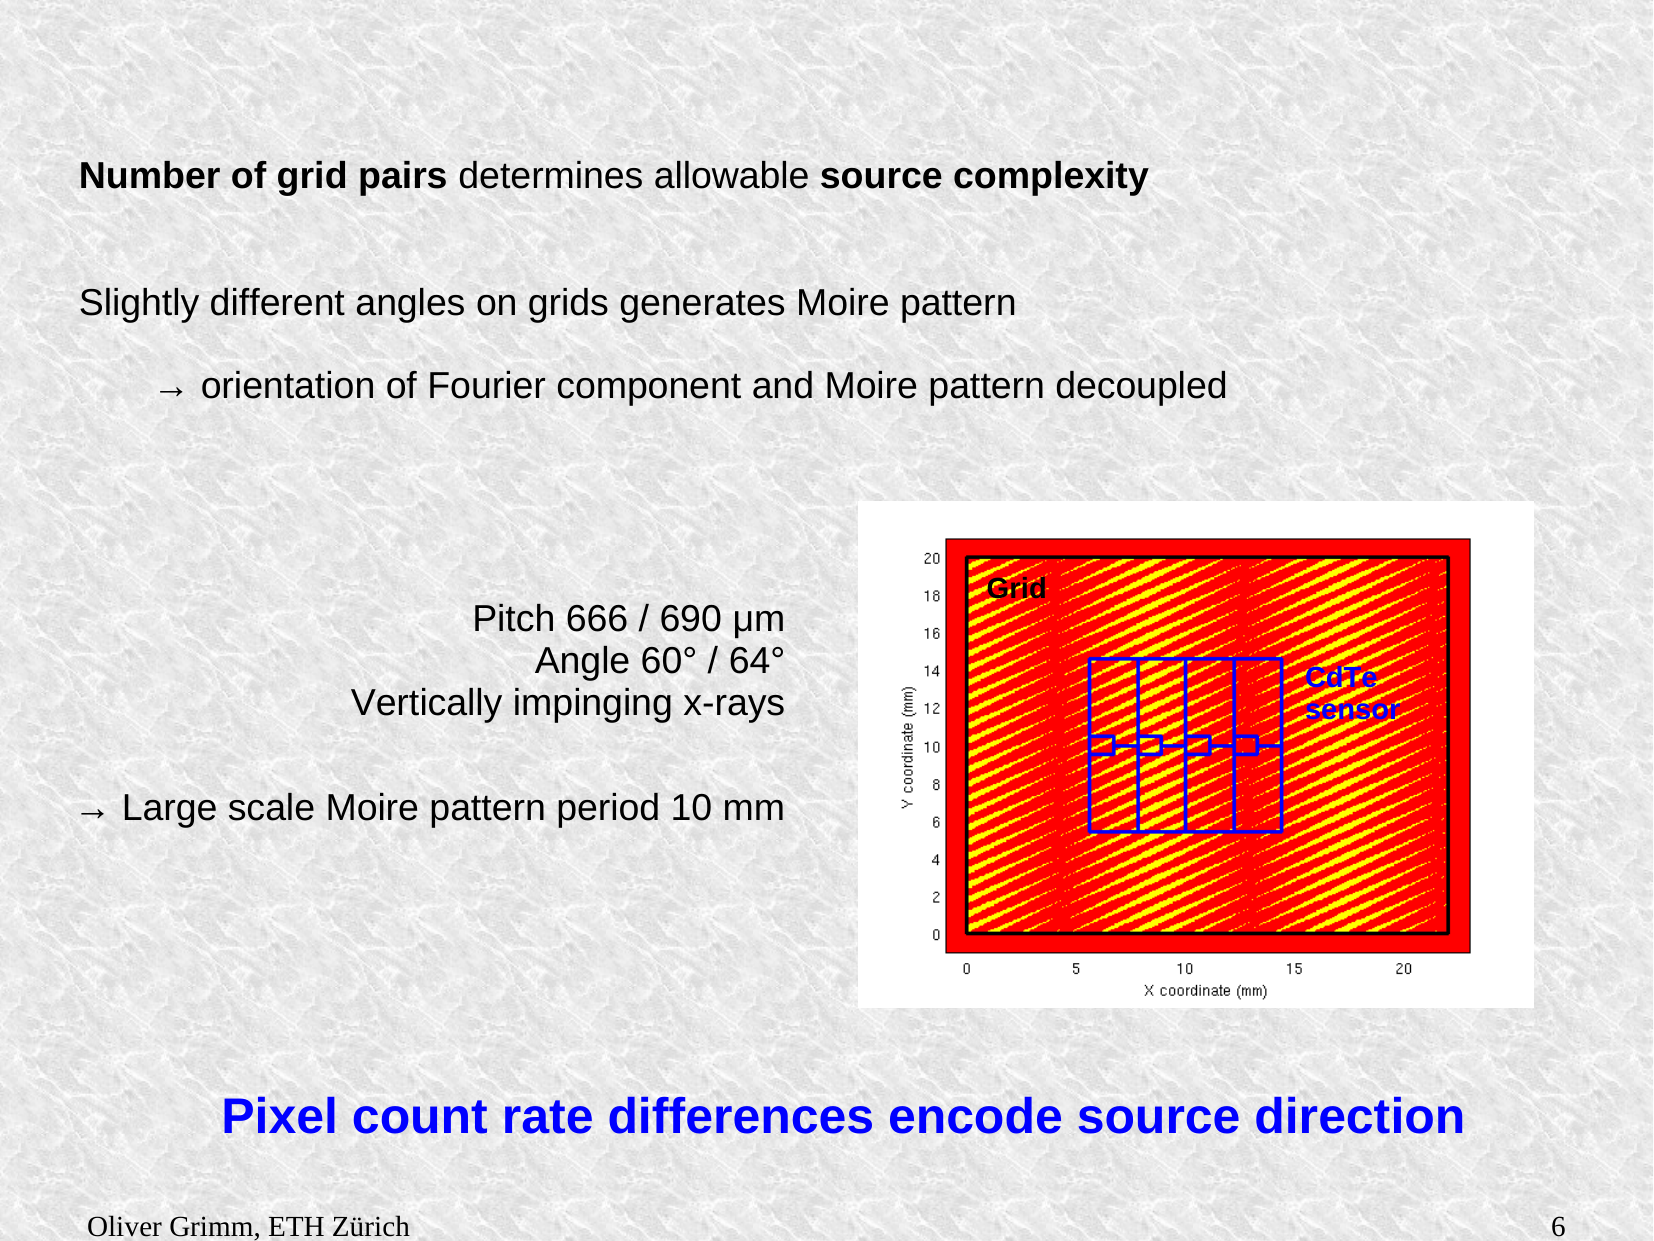

Number of grid pairs determines allowable source complexity
Slightly different angles on grids generates Moire pattern
	→ orientation of Fourier component and Moire pattern decoupled
Grid
Pitch 666 / 690 μm
Angle 60° / 64°
Vertically impinging x-rays
→ Large scale Moire pattern period 10 mm
CdTe
sensor
Pixel count rate differences encode source direction
Oliver Grimm, ETH Zürich
6